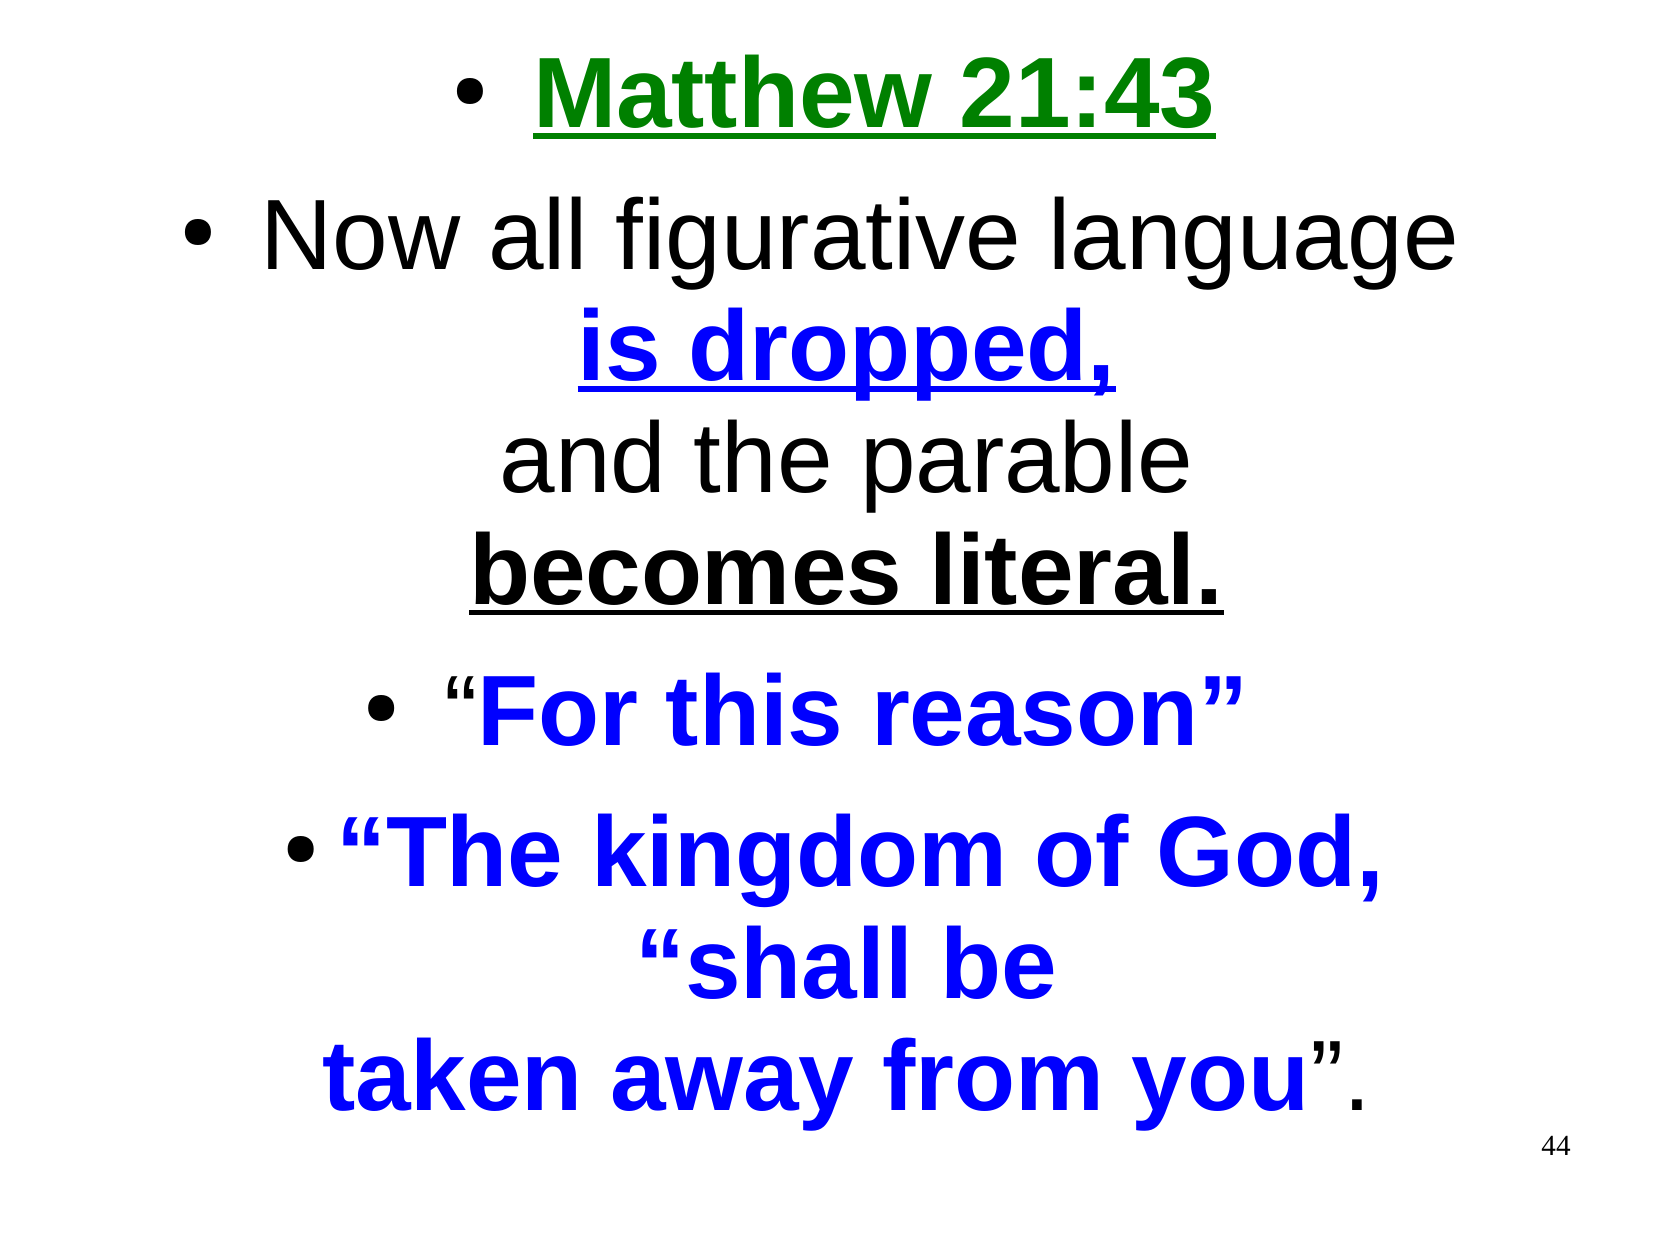

# Matthew 21:43
 Now all figurative language
is dropped,
and the parable
becomes literal.
 “For this reason”
“The kingdom of God,
“shall be
taken away from you”.
44